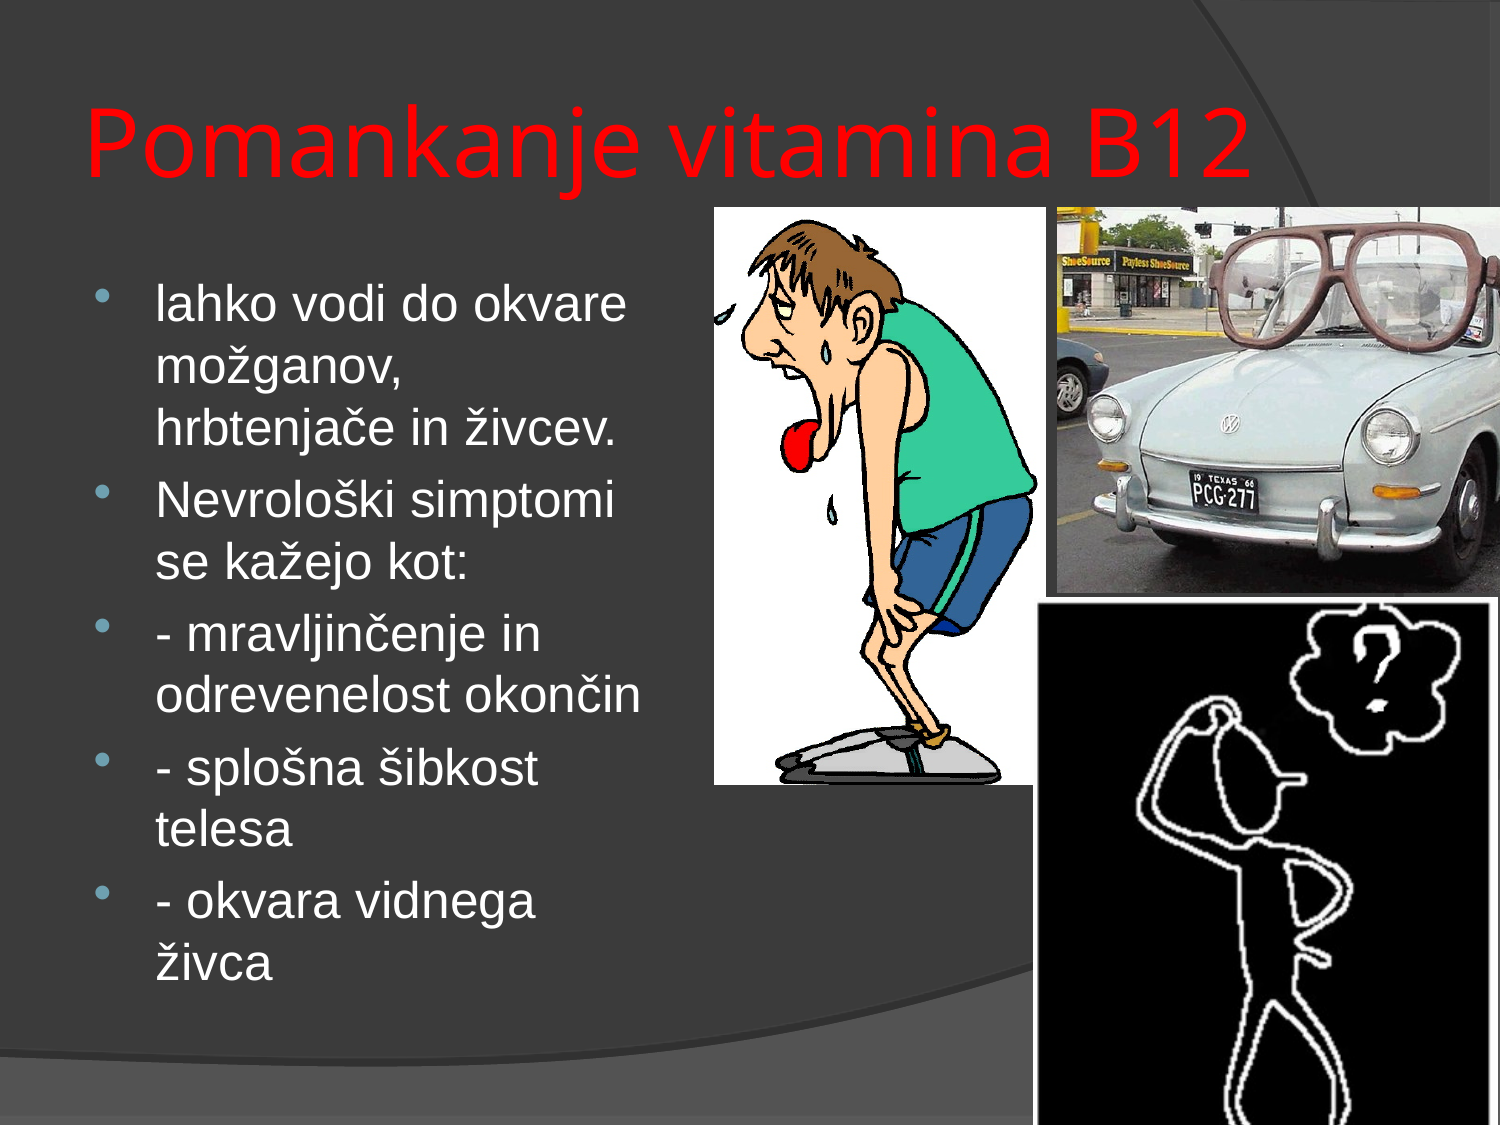

# Pomankanje vitamina B12
lahko vodi do okvare možganov, hrbtenjače in živcev.
Nevrološki simptomi se kažejo kot:
- mravljinčenje in odrevenelost okončin
- splošna šibkost telesa
- okvara vidnega živca